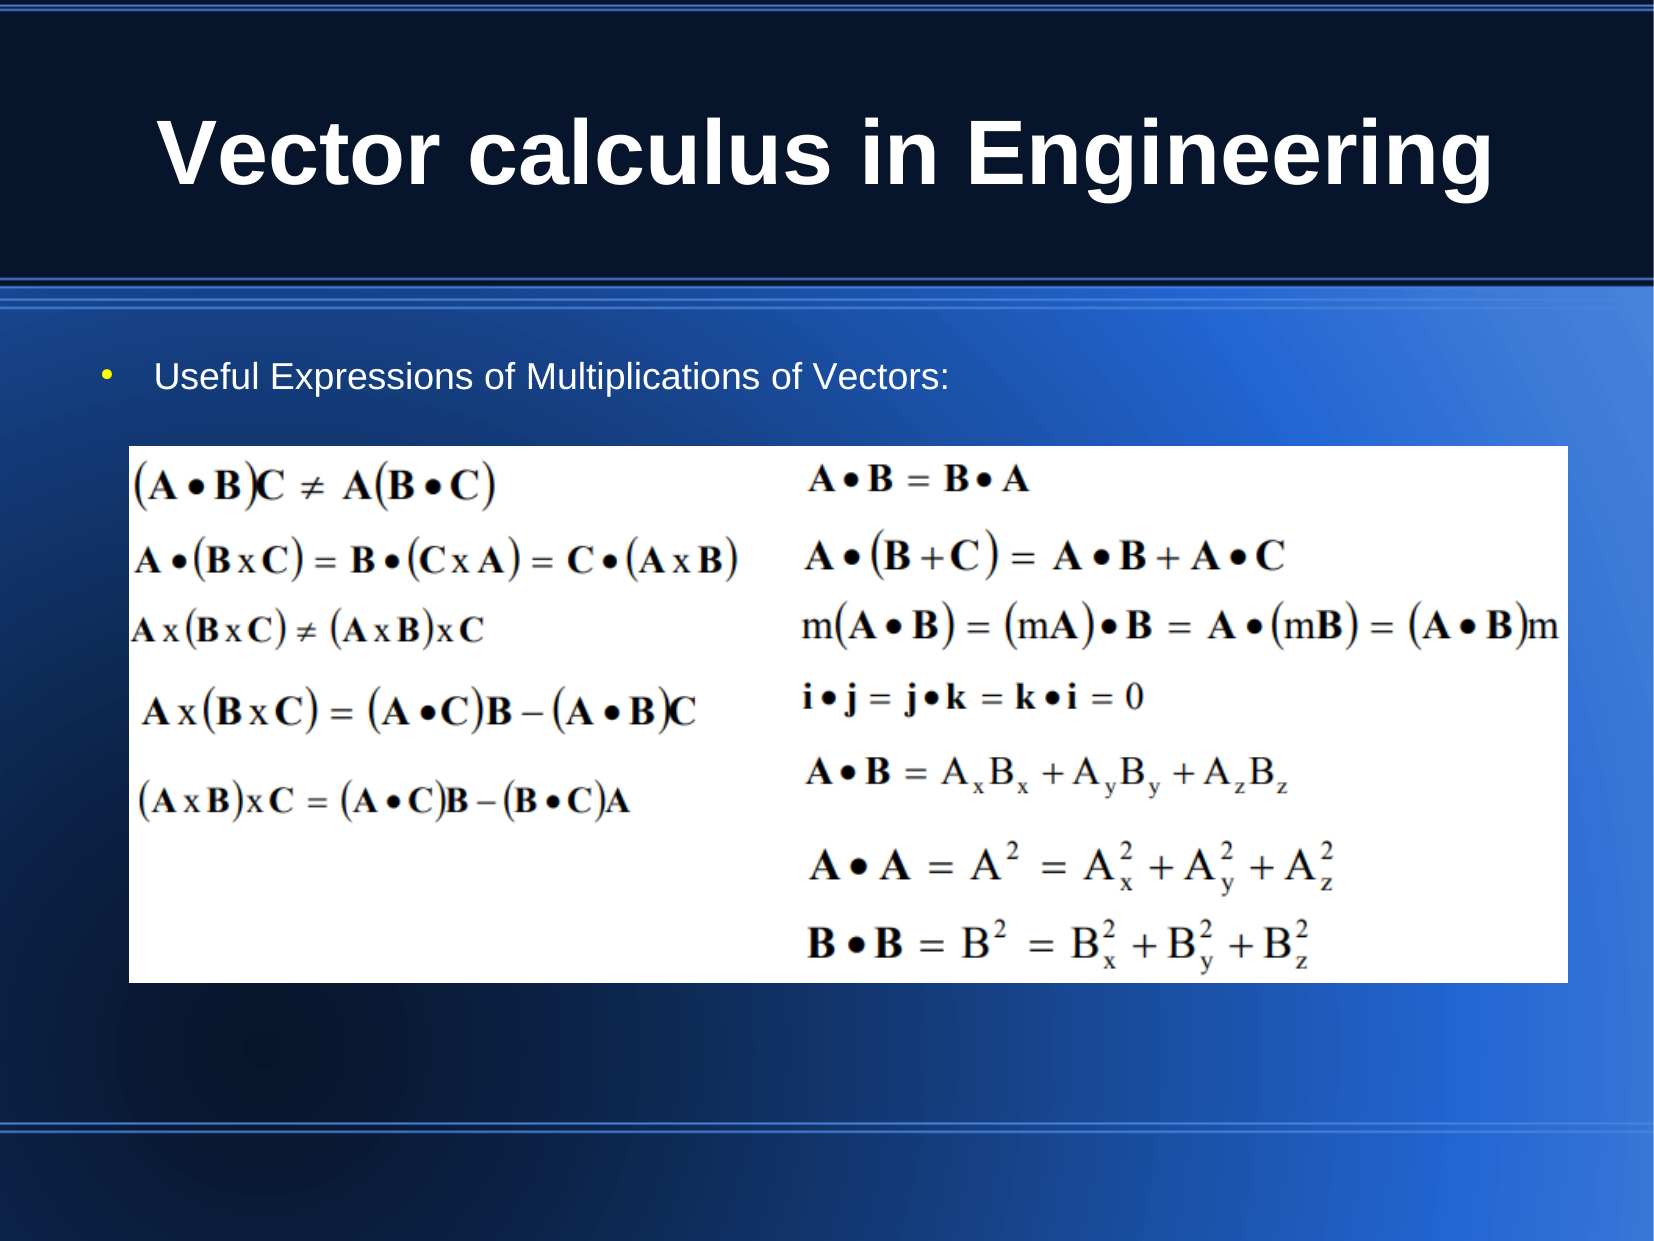

# Vector calculus in Engineering
Useful Expressions of Multiplications of Vectors: